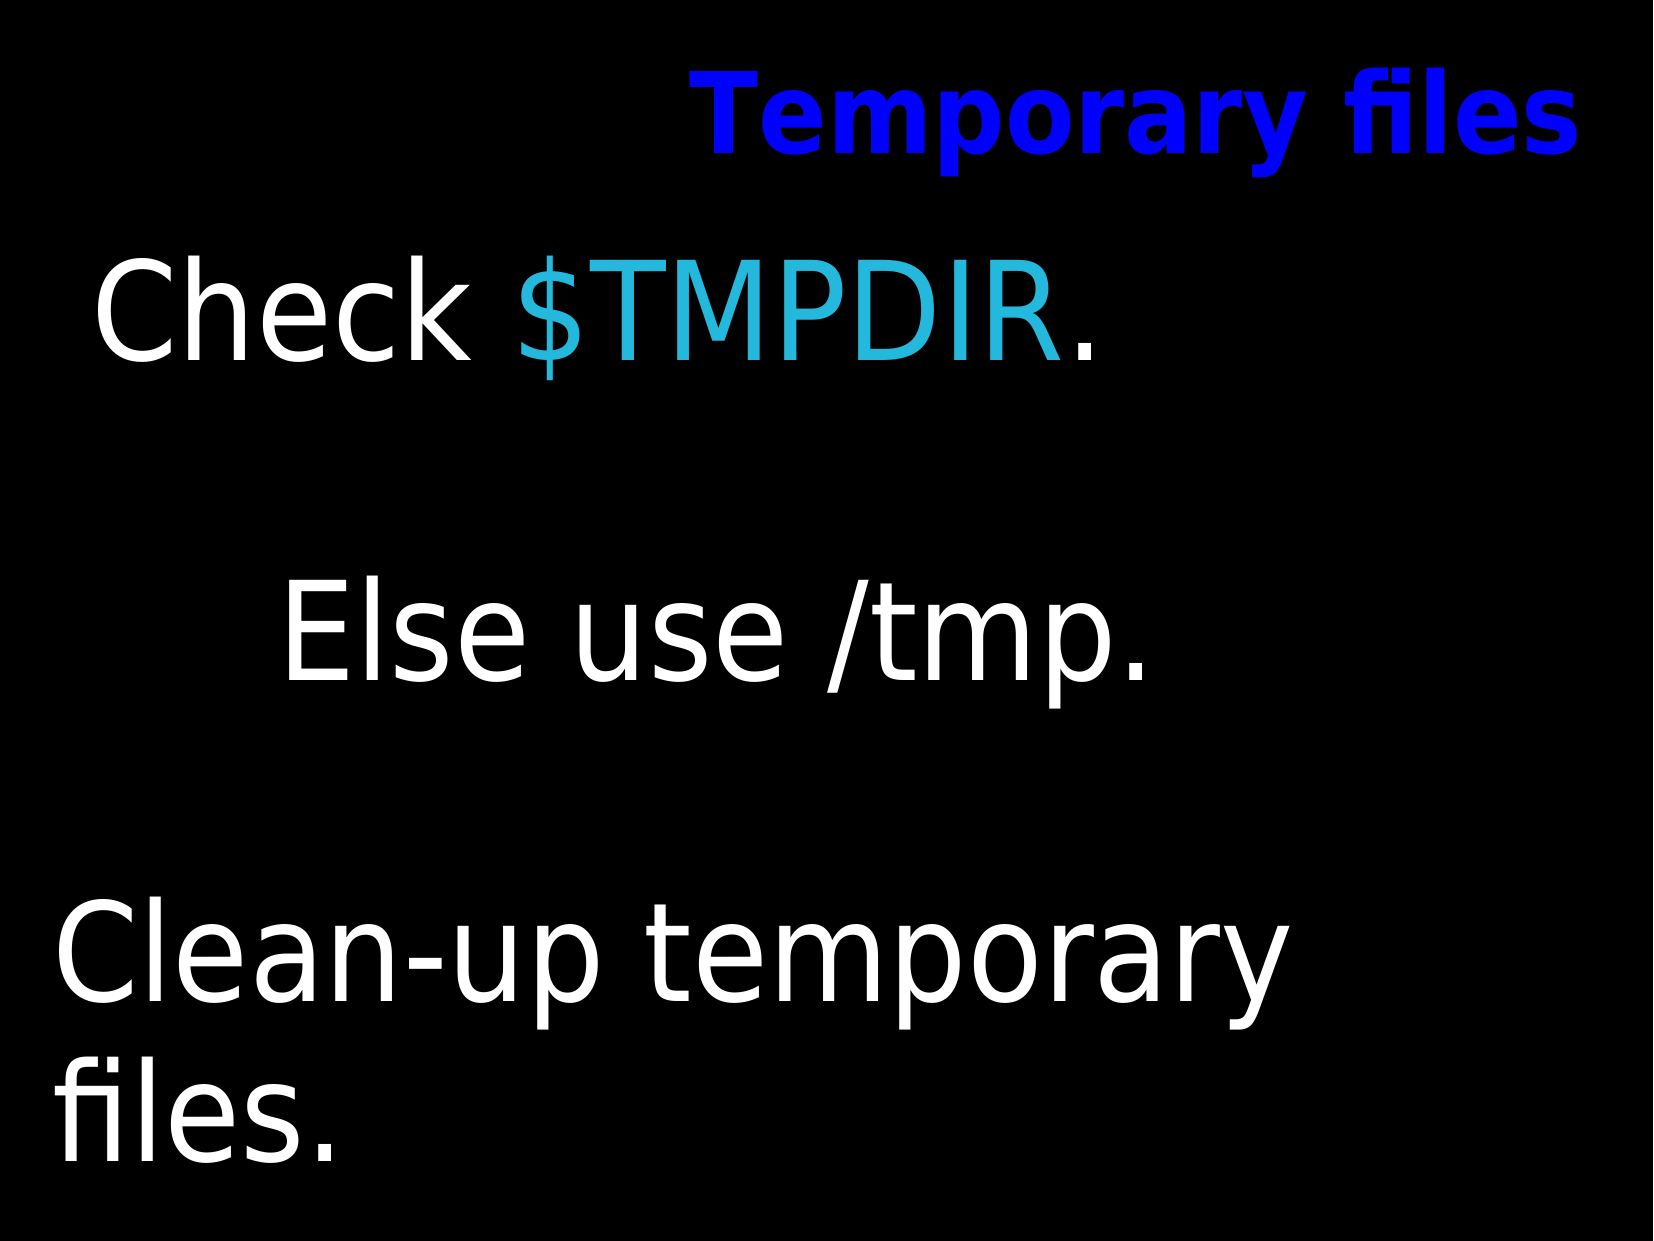

Temporary files
 Check $TMPDIR.
 			Else use /tmp.
Clean-up temporary files.